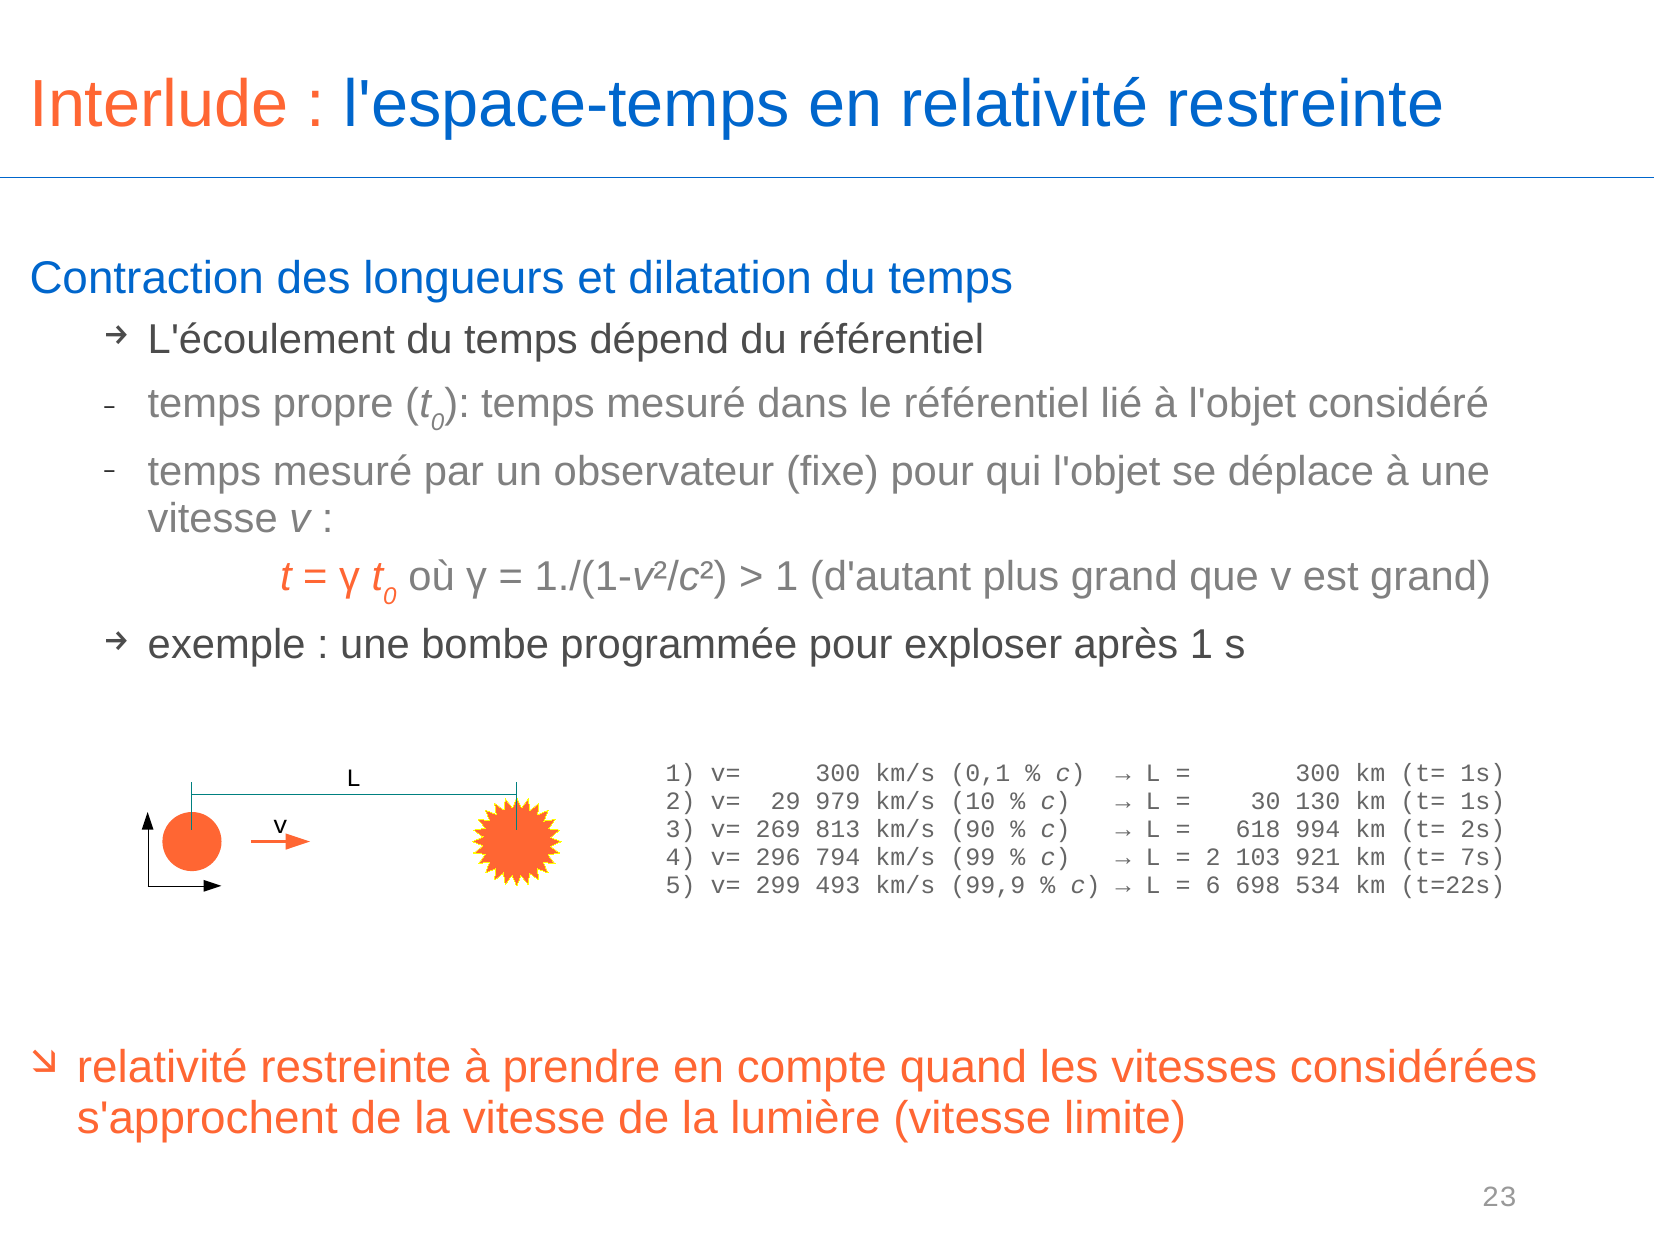

# Interlude : l'espace-temps en relativité restreinte
Contraction des longueurs et dilatation du temps
L'écoulement du temps dépend du référentiel
temps propre (t0): temps mesuré dans le référentiel lié à l'objet considéré
temps mesuré par un observateur (fixe) pour qui l'objet se déplace à une vitesse v :
t = γ t0 où γ = 1./(1-v²/c²) > 1 (d'autant plus grand que v est grand)
exemple : une bombe programmée pour exploser après 1 s
relativité restreinte à prendre en compte quand les vitesses considérées s'approchent de la vitesse de la lumière (vitesse limite)
1) v= 300 km/s (0,1 % c) → L = 300 km (t= 1s)
2) v= 29 979 km/s (10 % c) → L = 30 130 km (t= 1s)
3) v= 269 813 km/s (90 % c) → L = 618 994 km (t= 2s)
4) v= 296 794 km/s (99 % c) → L = 2 103 921 km (t= 7s)
5) v= 299 493 km/s (99,9 % c) → L = 6 698 534 km (t=22s)
v
23